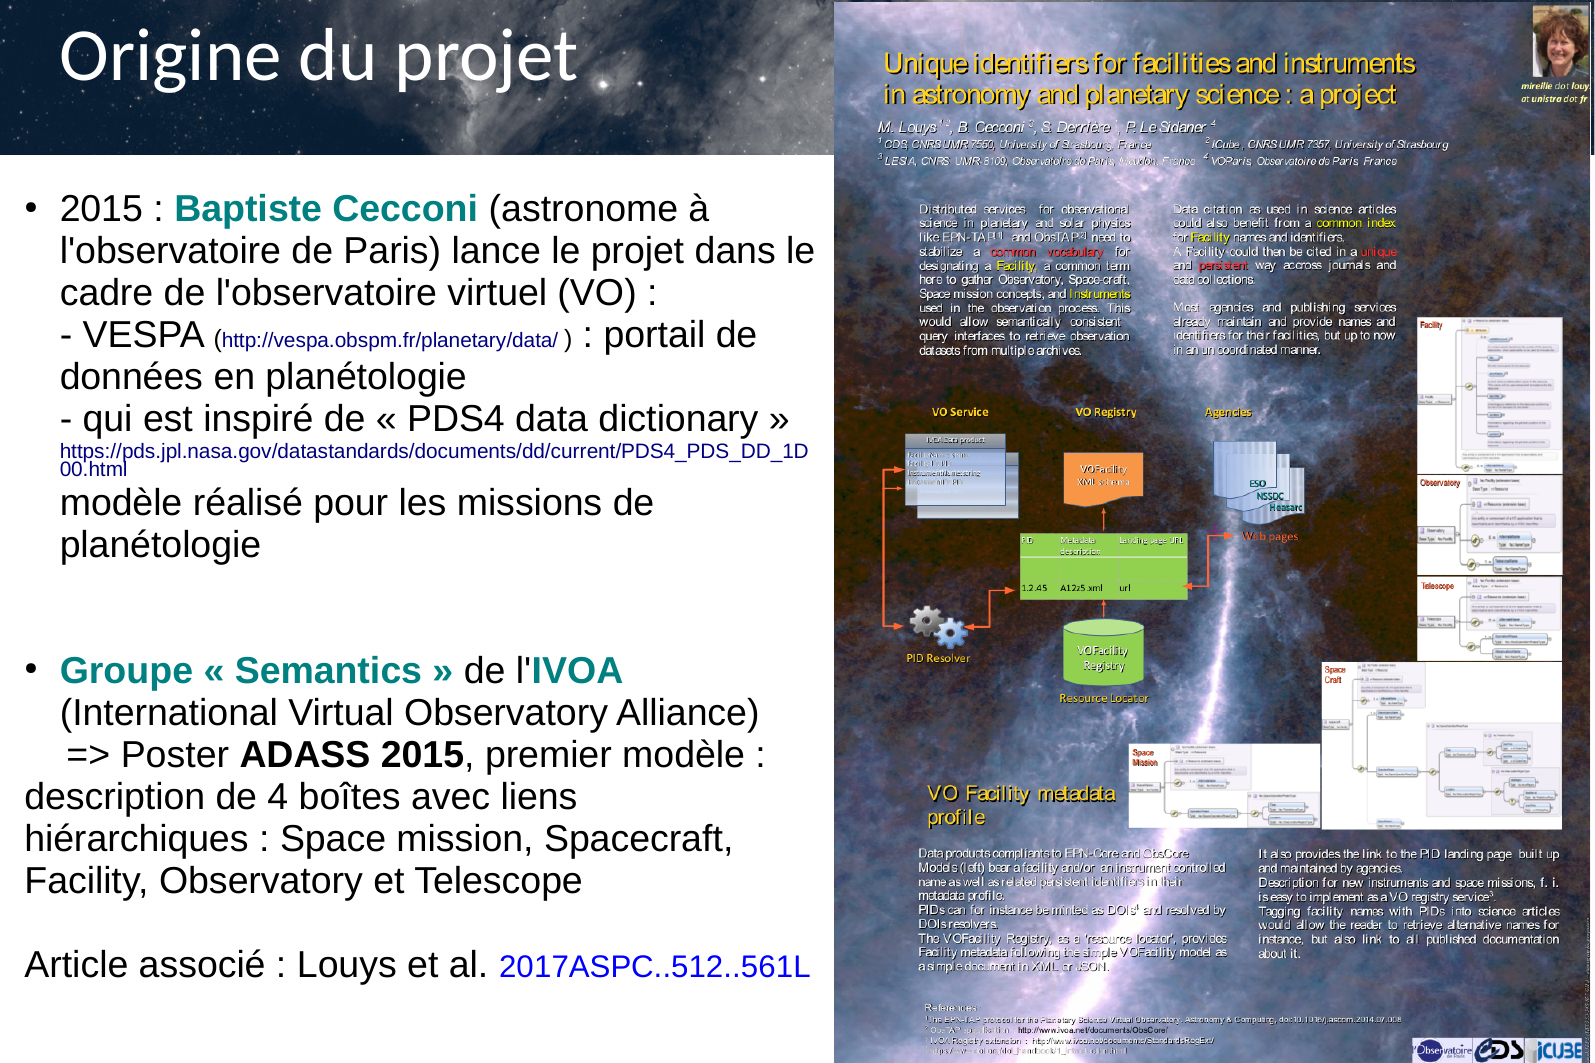

# Origine du projet
2015 : Baptiste Cecconi (astronome à l'observatoire de Paris) lance le projet dans le cadre de l'observatoire virtuel (VO) :
- VESPA (http://vespa.obspm.fr/planetary/data/ ) : portail de données en planétologie
- qui est inspiré de « PDS4 data dictionary » https://pds.jpl.nasa.gov/datastandards/documents/dd/current/PDS4_PDS_DD_1D00.htmlmodèle réalisé pour les missions de planétologie
Groupe « Semantics » de l'IVOA (International Virtual Observatory Alliance)
 => Poster ADASS 2015, premier modèle :
description de 4 boîtes avec liens hiérarchiques : Space mission, Spacecraft, Facility, Observatory et Telescope
Article associé : Louys et al. 2017ASPC..512..561L